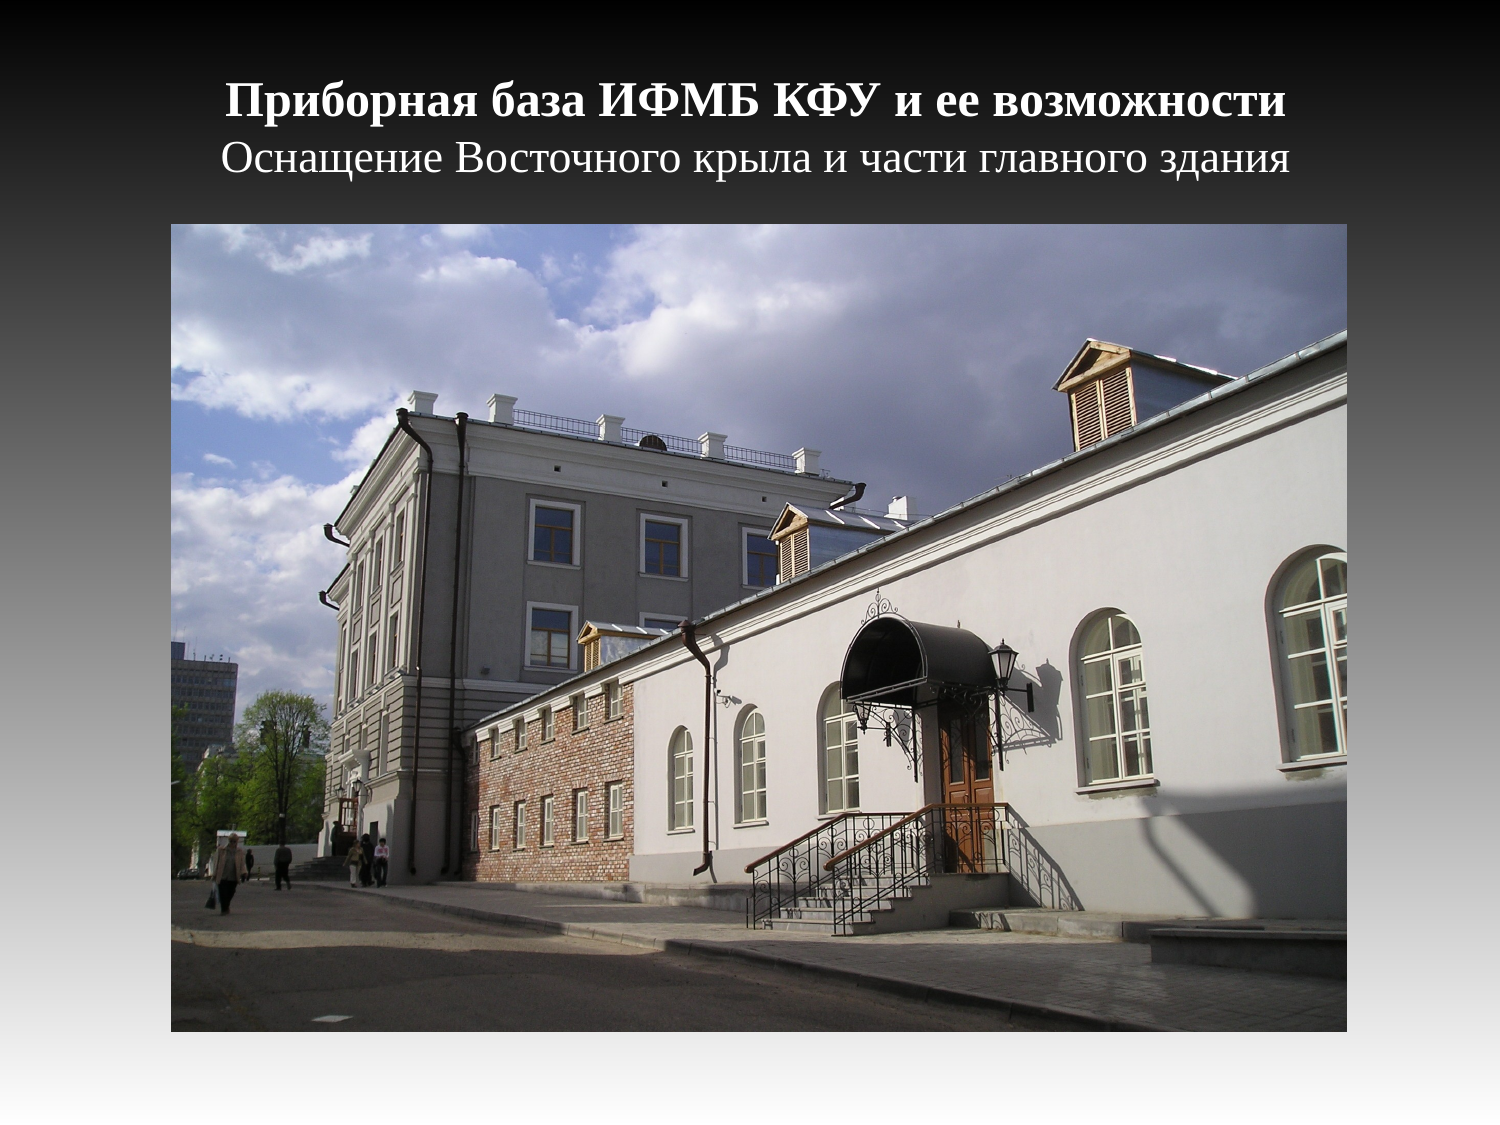

# Приборная база ИФМБ КФУ и ее возможности Оснащение Восточного крыла и части главного здания